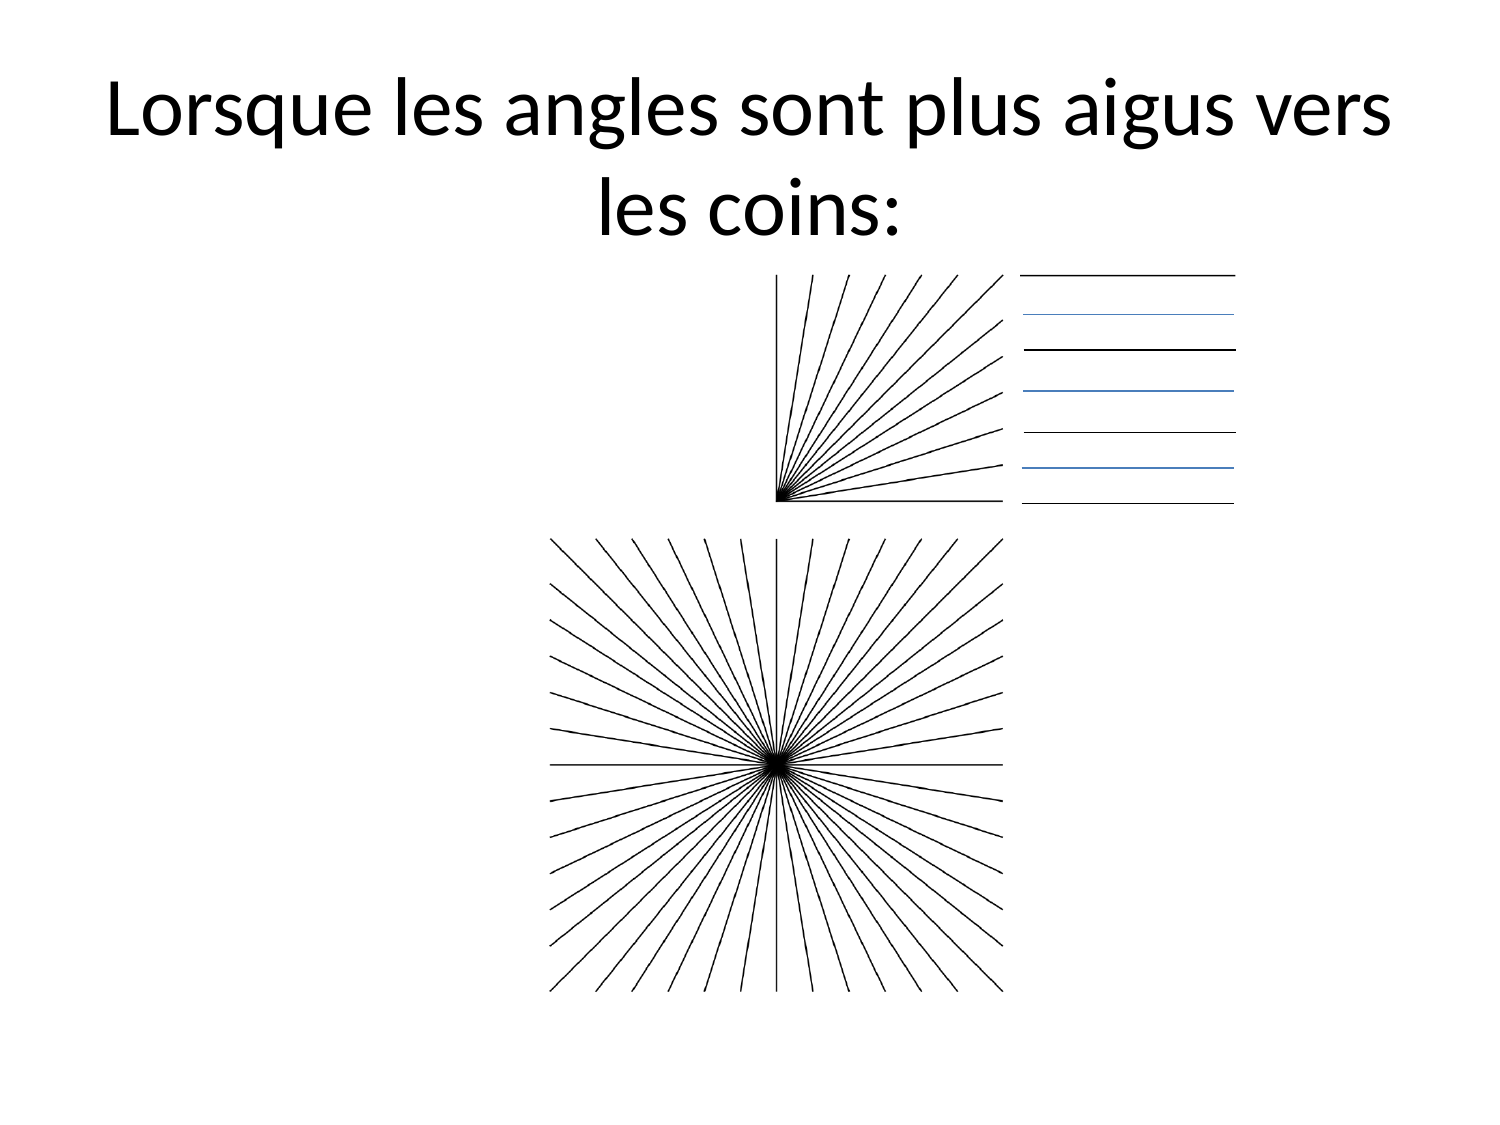

# Lorsque les angles sont plus aigus vers les coins: